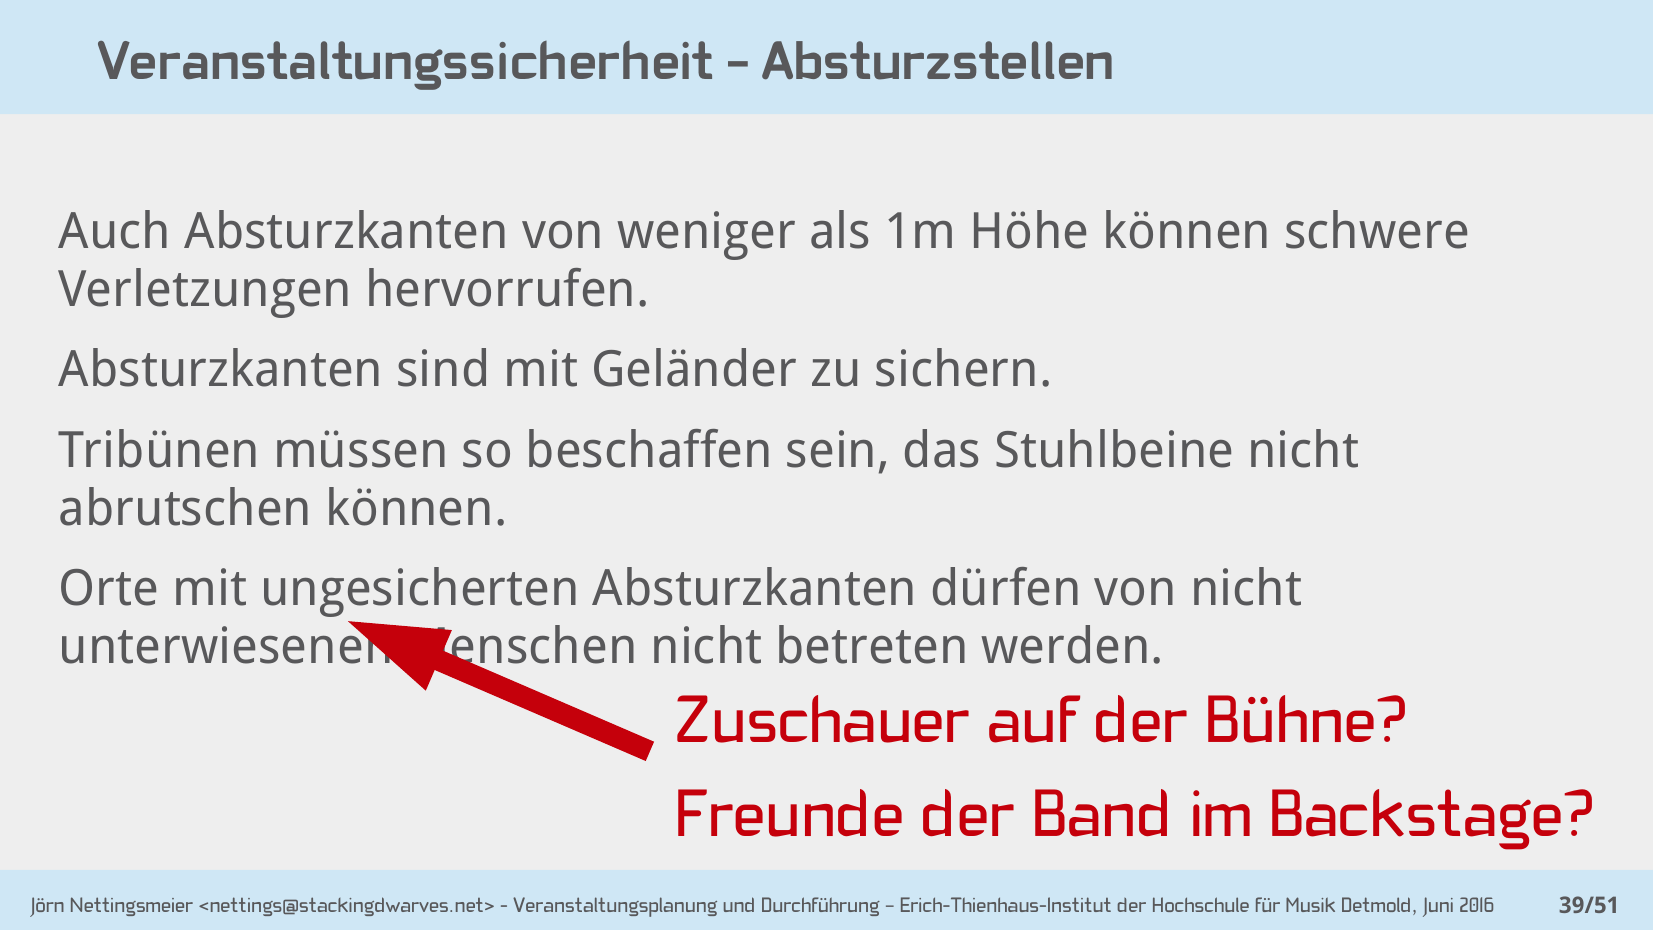

# Veranstaltungssicherheit – Absturzstellen
Auch Absturzkanten von weniger als 1m Höhe können schwere Verletzungen hervorrufen.
Absturzkanten sind mit Geländer zu sichern.
Tribünen müssen so beschaffen sein, das Stuhlbeine nicht abrutschen können.
Orte mit ungesicherten Absturzkanten dürfen von nicht unterwiesenen Menschen nicht betreten werden.
Zuschauer auf der Bühne?
Freunde der Band im Backstage?